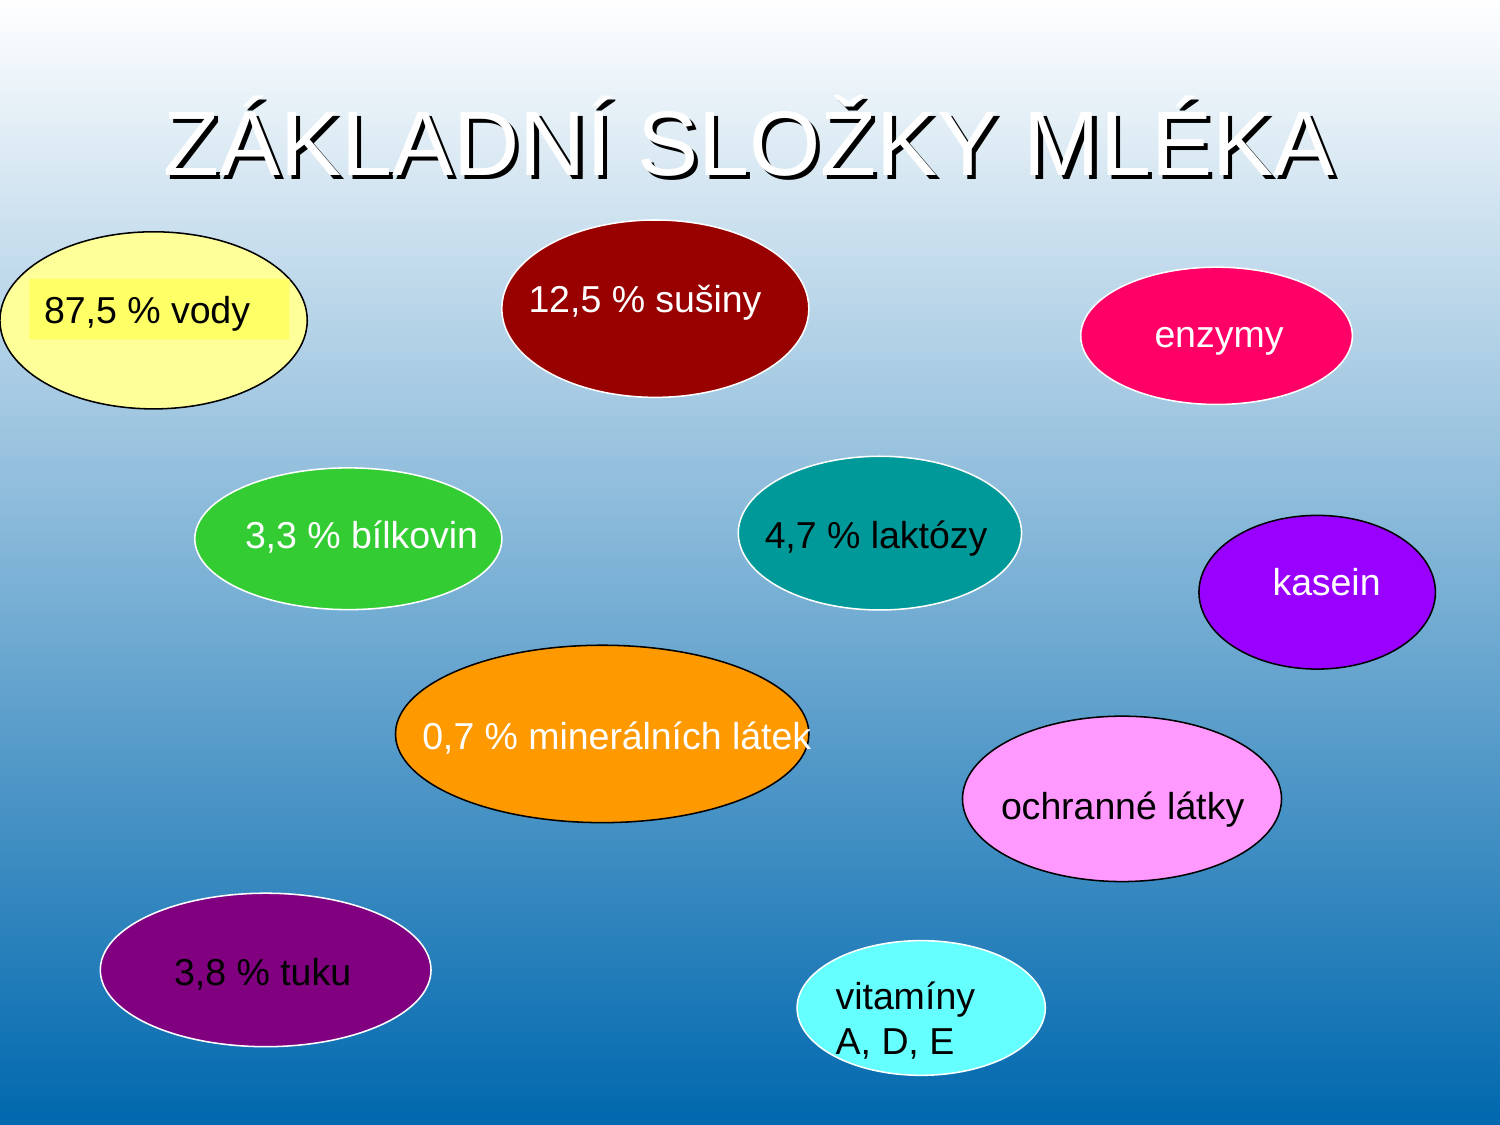

# ZÁKLADNÍ SLOŽKY MLÉKA
12,5 % sušiny
87,5 % vody
enzymy
3,3 % bílkovin
4,7 % laktózy
kasein
0,7 % minerálních látek
ochranné látky
3,8 % tuku
vitamíny A, D, E